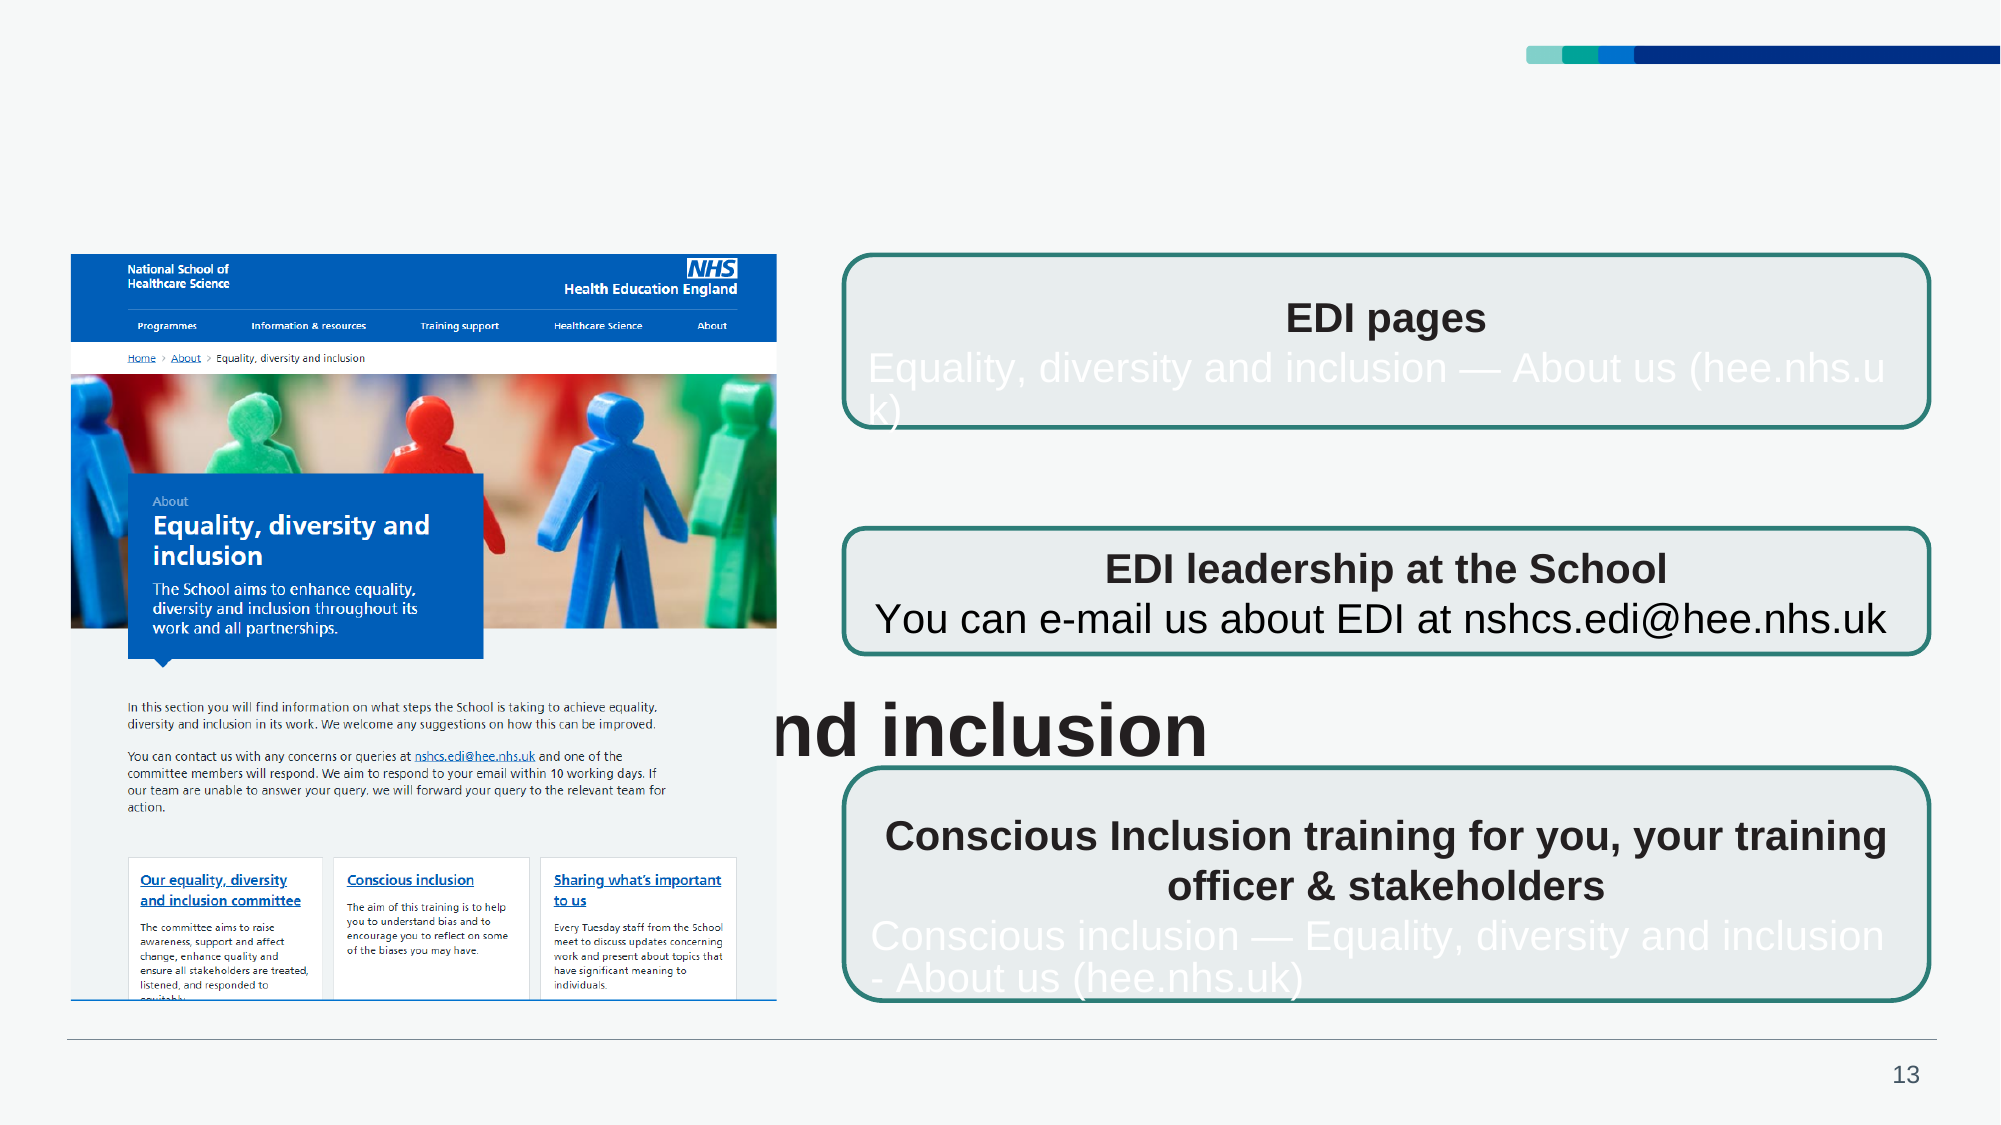

EDI pages
Equality, diversity and inclusion — About us (hee.nhs.uk)
EDI leadership at the School
You can e-mail us about EDI at nshcs.edi@hee.nhs.uk
Conscious Inclusion training for you, your training officer & stakeholders
Conscious inclusion — Equality, diversity and inclusion - About us (hee.nhs.uk)
# Equality, diversity and inclusion